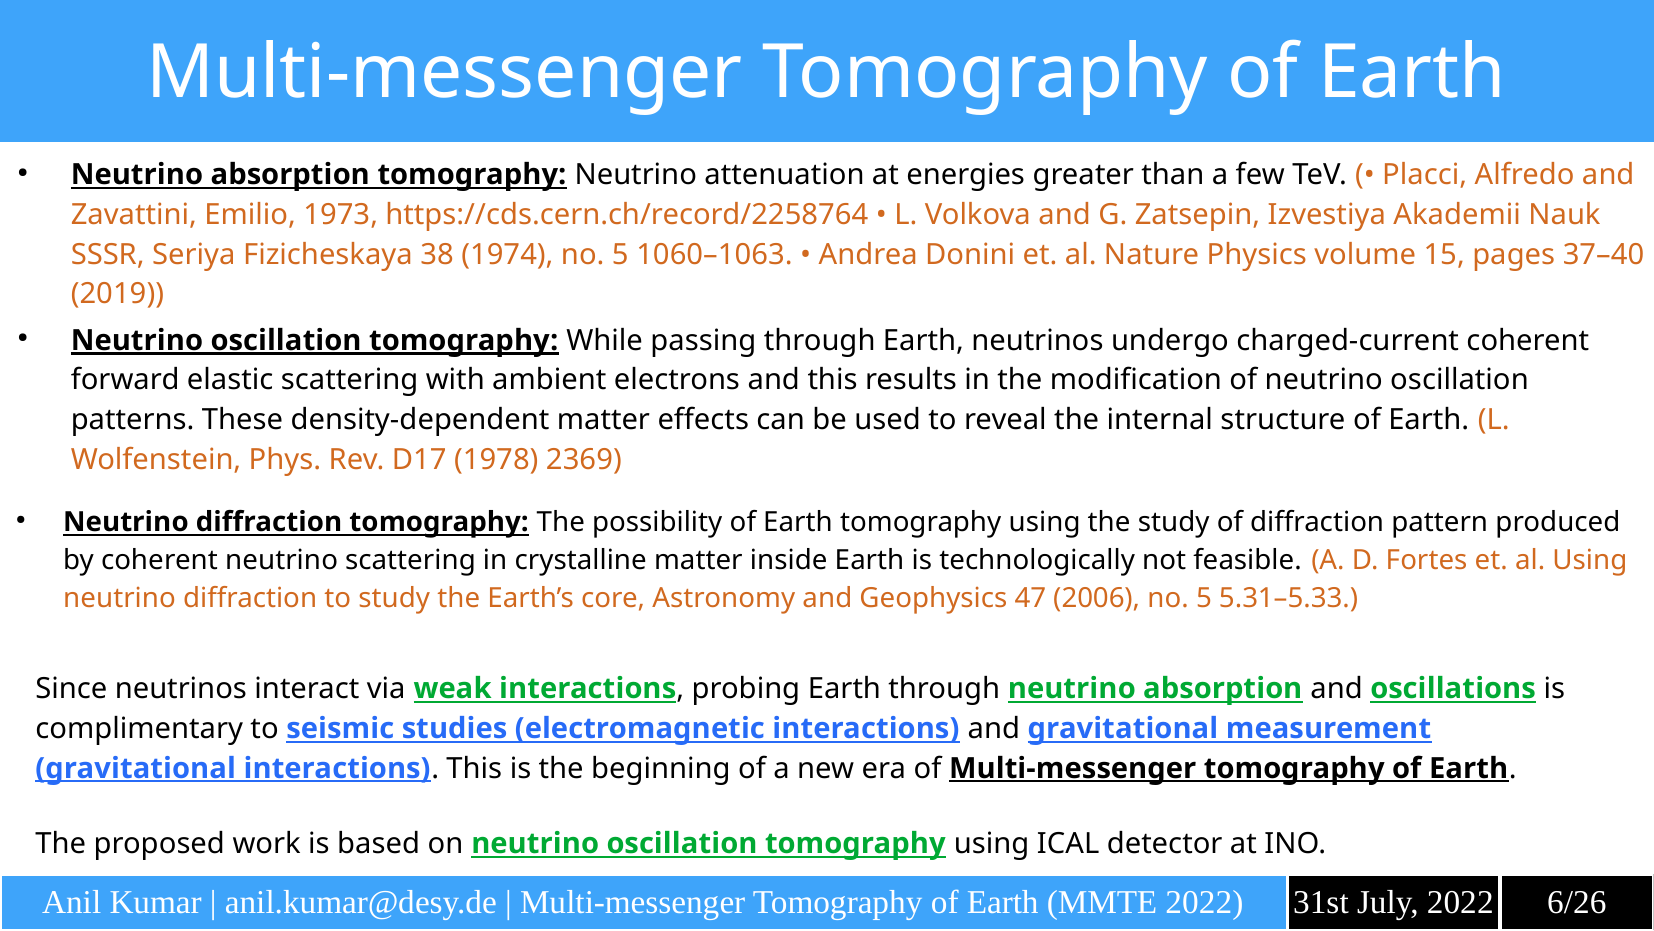

# Multi-messenger Tomography of Earth
Neutrino absorption tomography: Neutrino attenuation at energies greater than a few TeV. (• Placci, Alfredo and Zavattini, Emilio, 1973, https://cds.cern.ch/record/2258764 • L. Volkova and G. Zatsepin, Izvestiya Akademii Nauk SSSR, Seriya Fizicheskaya 38 (1974), no. 5 1060–1063. • Andrea Donini et. al. Nature Physics volume 15, pages 37–40 (2019))
Neutrino oscillation tomography: While passing through Earth, neutrinos undergo charged-current coherent forward elastic scattering with ambient electrons and this results in the modification of neutrino oscillation patterns. These density-dependent matter effects can be used to reveal the internal structure of Earth. (L. Wolfenstein, Phys. Rev. D17 (1978) 2369)
Neutrino diffraction tomography: The possibility of Earth tomography using the study of diffraction pattern produced by coherent neutrino scattering in crystalline matter inside Earth is technologically not feasible. (A. D. Fortes et. al. Using neutrino diffraction to study the Earth’s core, Astronomy and Geophysics 47 (2006), no. 5 5.31–5.33.)
Since neutrinos interact via weak interactions, probing Earth through neutrino absorption and oscillations is complimentary to seismic studies (electromagnetic interactions) and gravitational measurement (gravitational interactions). This is the beginning of a new era of Multi-messenger tomography of Earth.
The proposed work is based on neutrino oscillation tomography using ICAL detector at INO.
Anil Kumar | anil.kumar@desy.de | Multi-messenger Tomography of Earth (MMTE 2022)
6